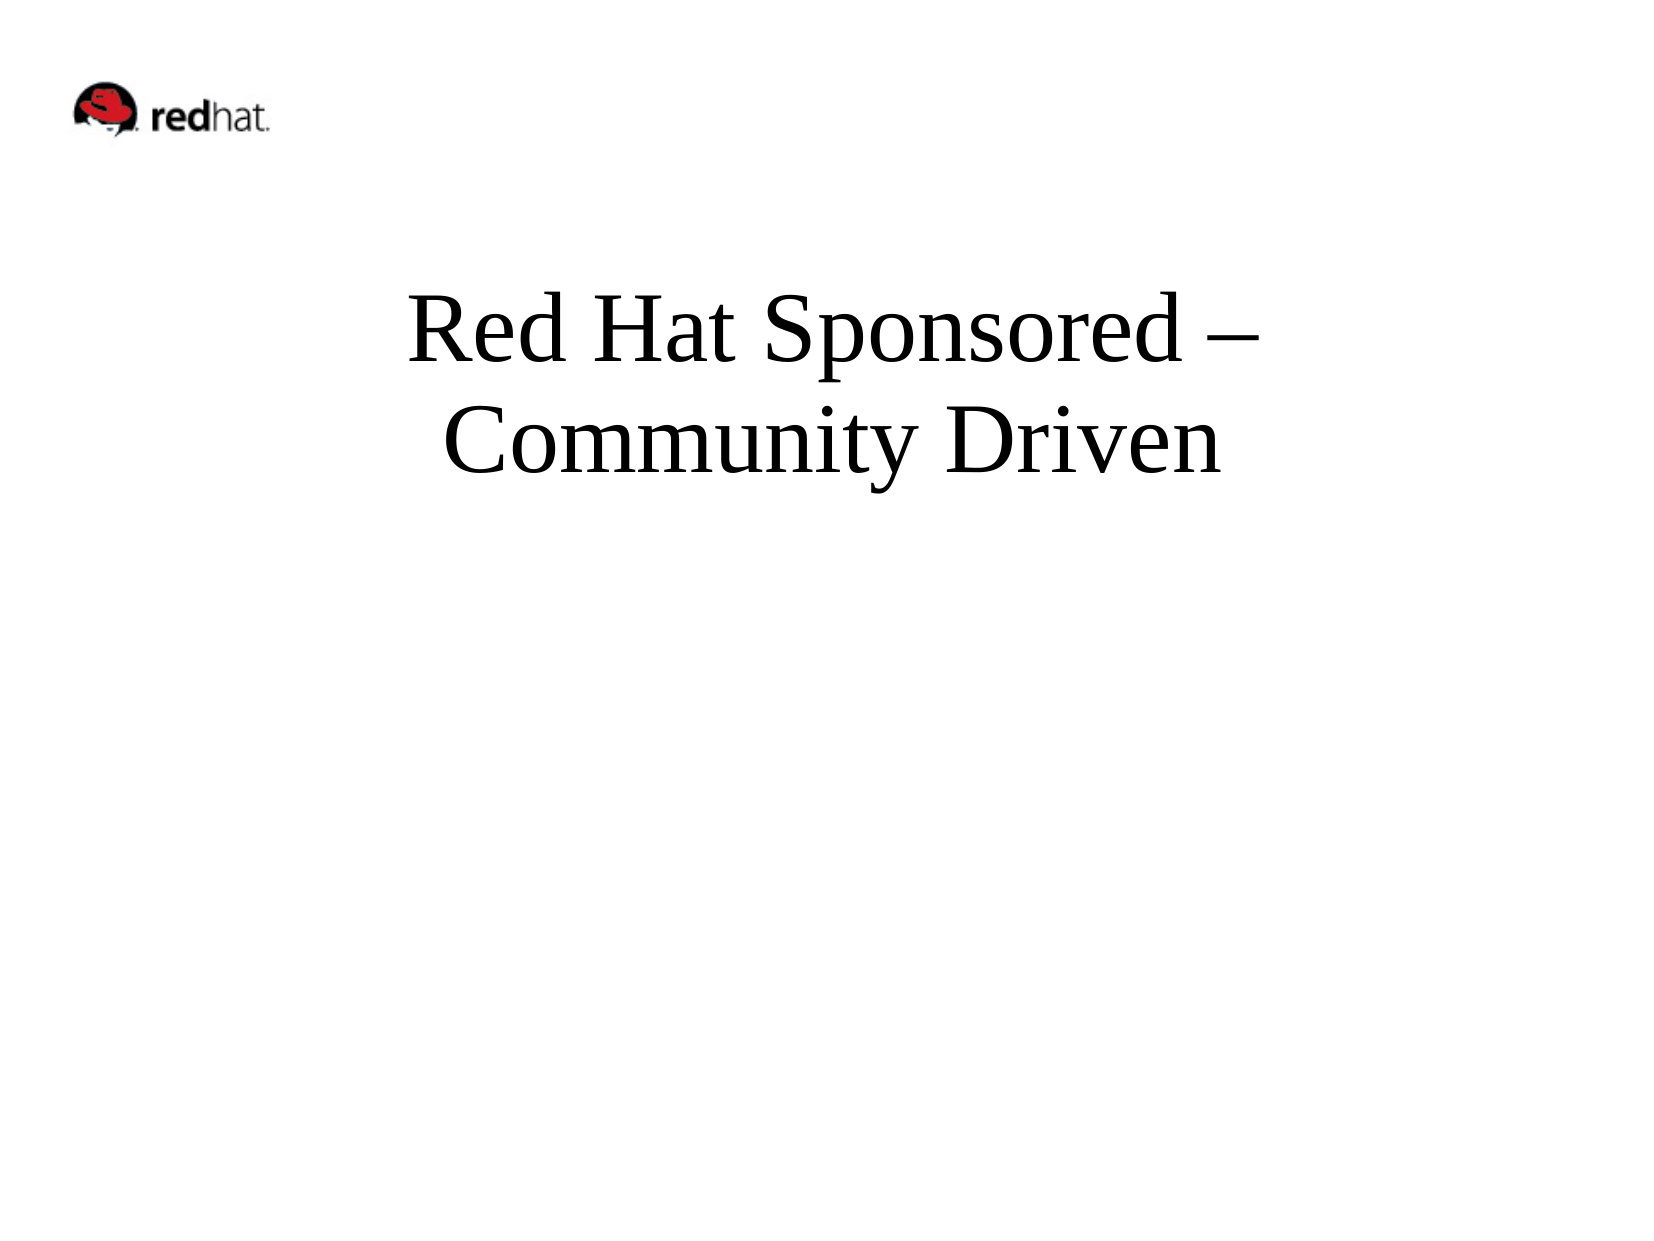

# Red Hat Sponsored – Community Driven